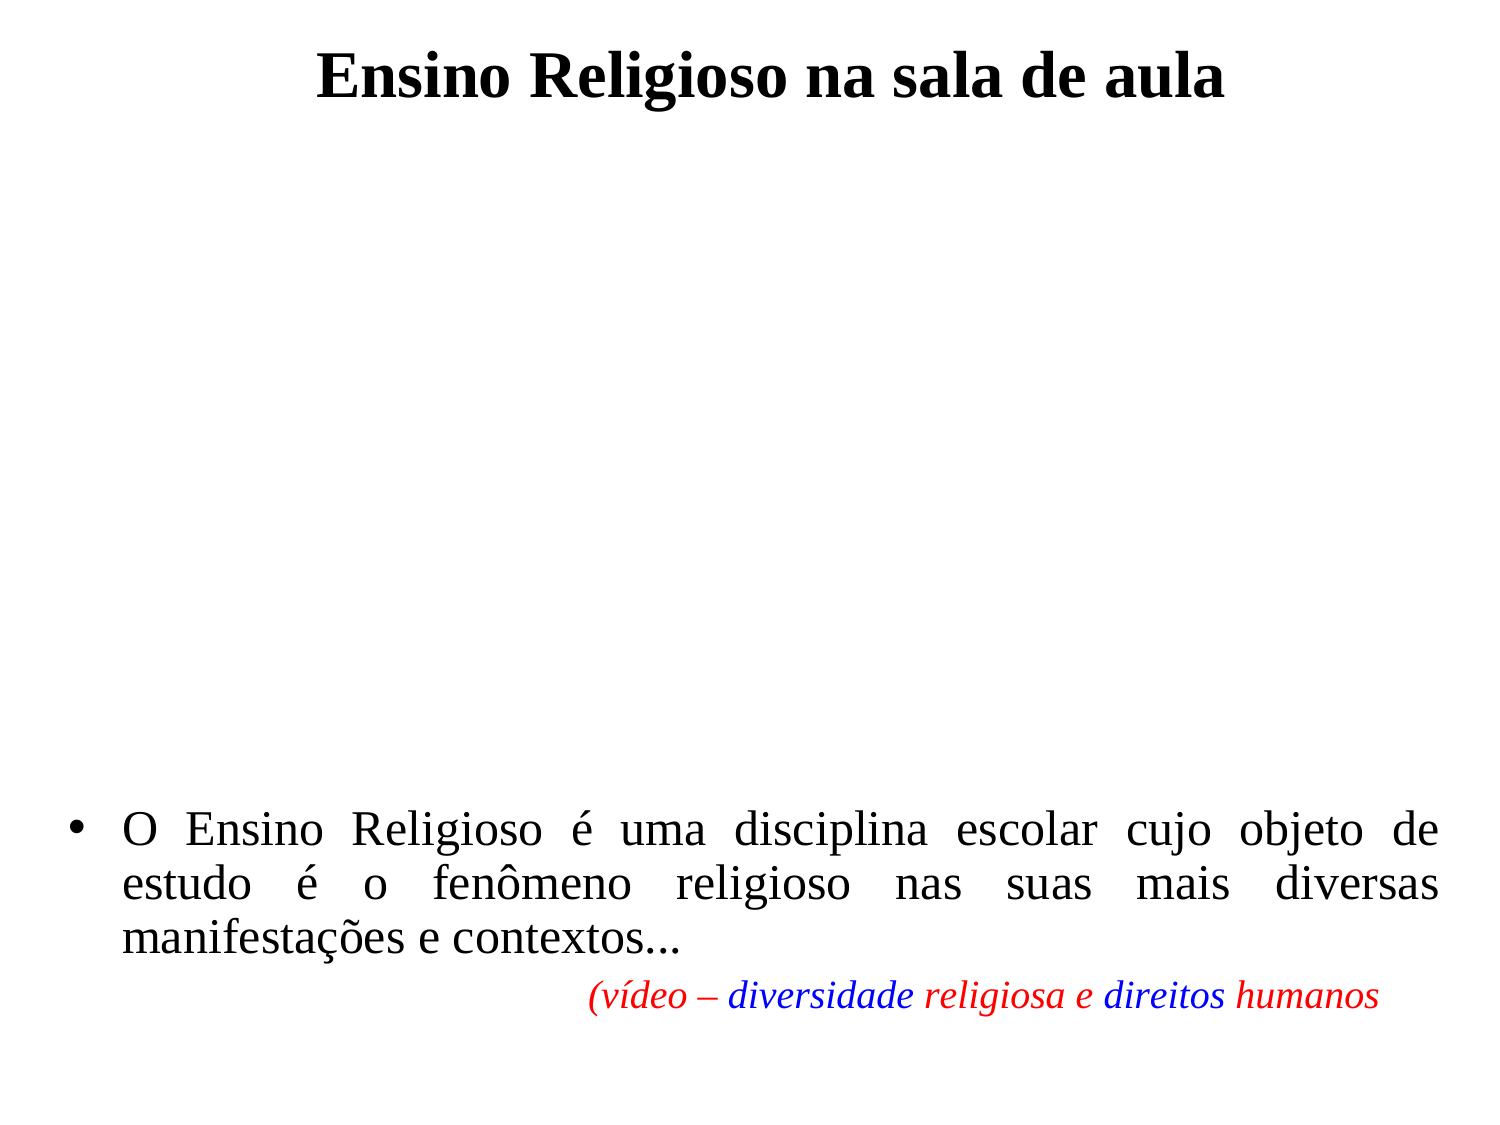

# Ensino Religioso na sala de aula
O Ensino Religioso é uma disciplina escolar cujo objeto de estudo é o fenômeno religioso nas suas mais diversas manifestações e contextos...
 (vídeo – diversidade religiosa e direitos humanos